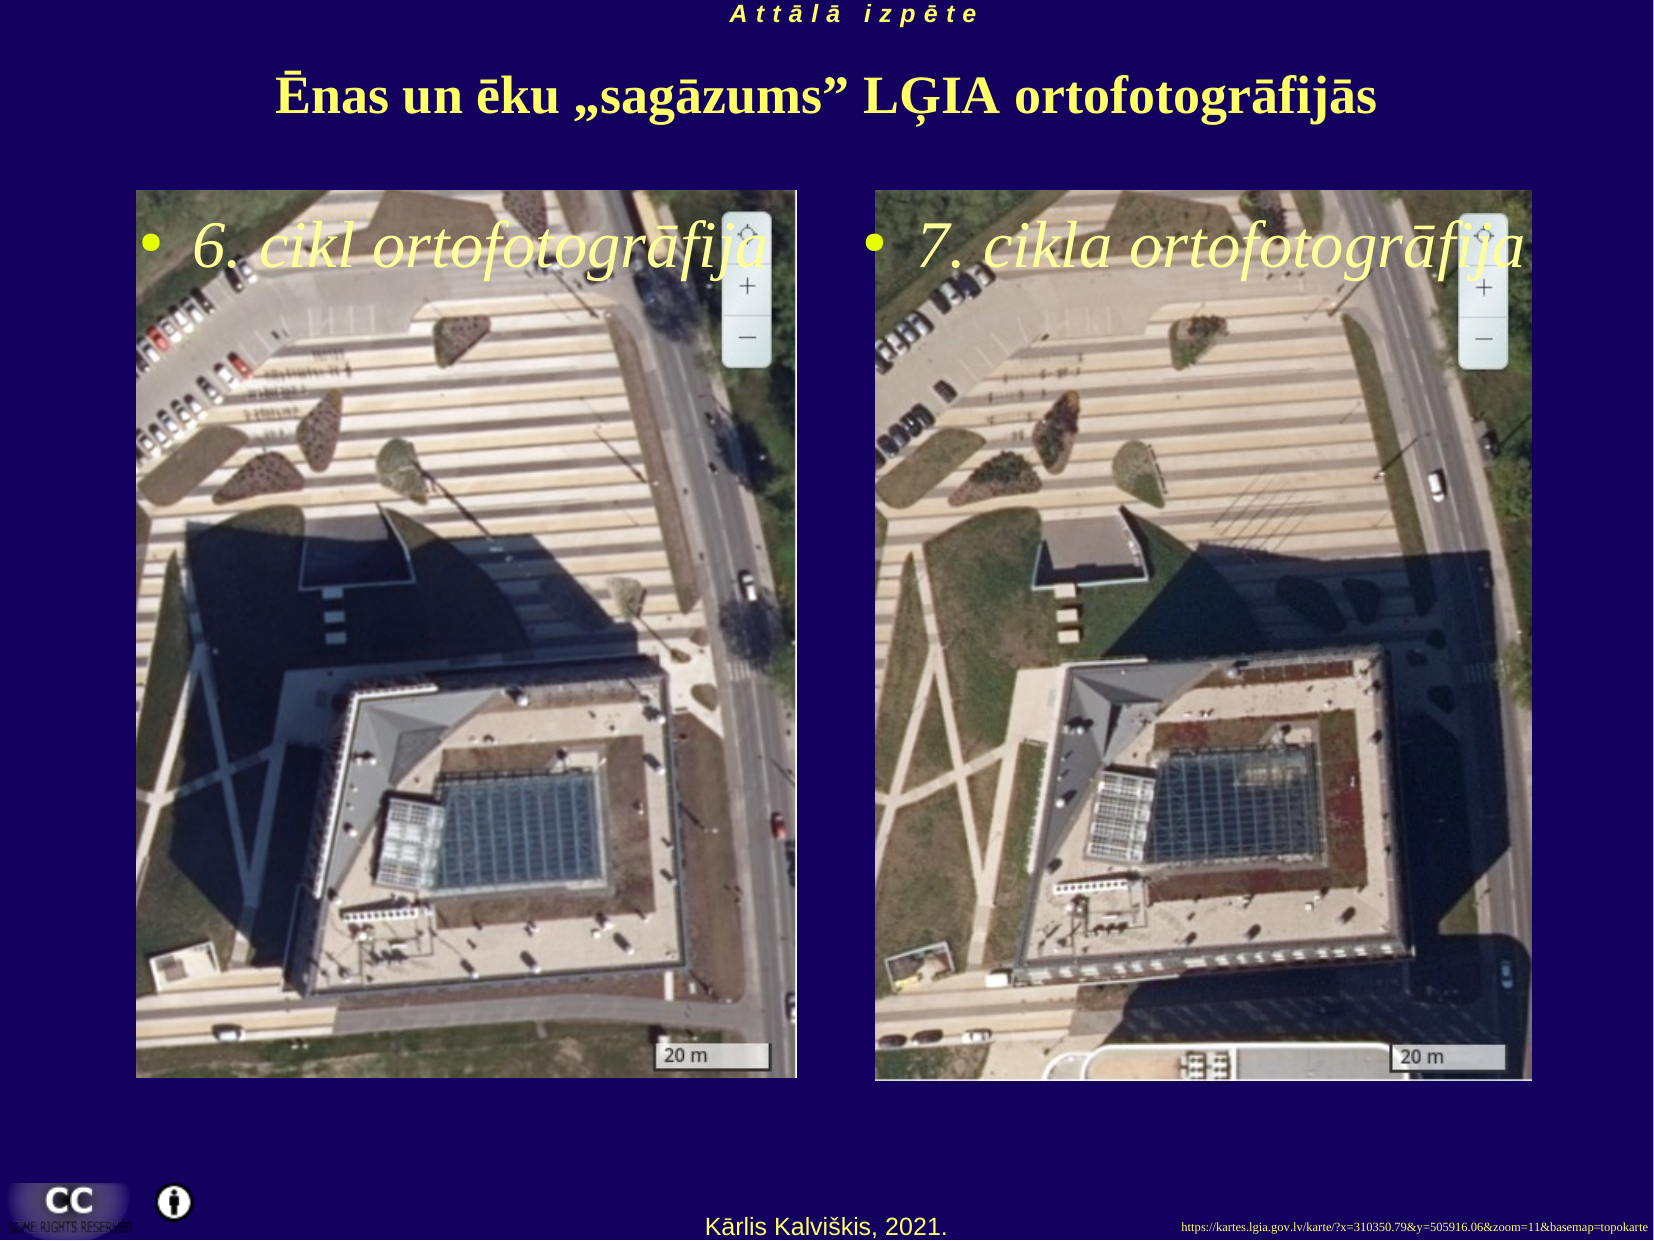

# Ēnas un ēku „sagāzums” LĢIA ortofotogrāfijās
6. cikl ortofotogrāfija
7. cikla ortofotogrāfija
https://kartes.lgia.gov.lv/karte/?x=310350.79&y=505916.06&zoom=11&basemap=topokarte